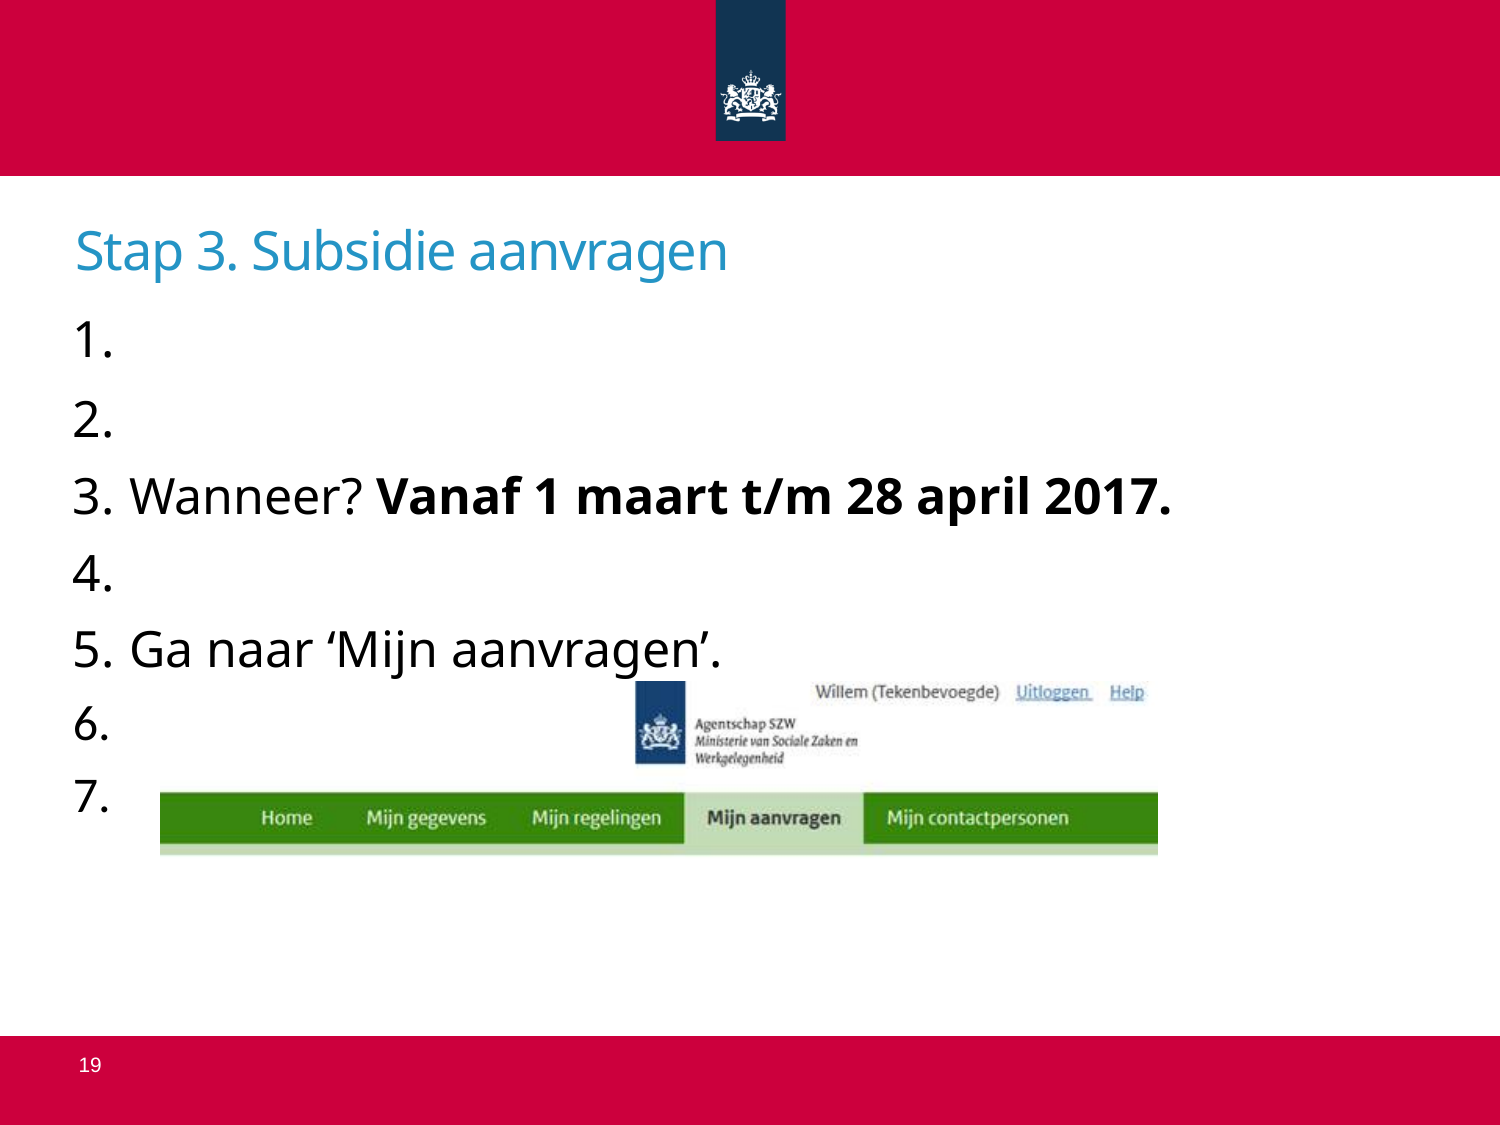

# Stap 3. Subsidie aanvragen
Wanneer? Vanaf 1 maart t/m 28 april 2017.
Ga naar ‘Mijn aanvragen’.